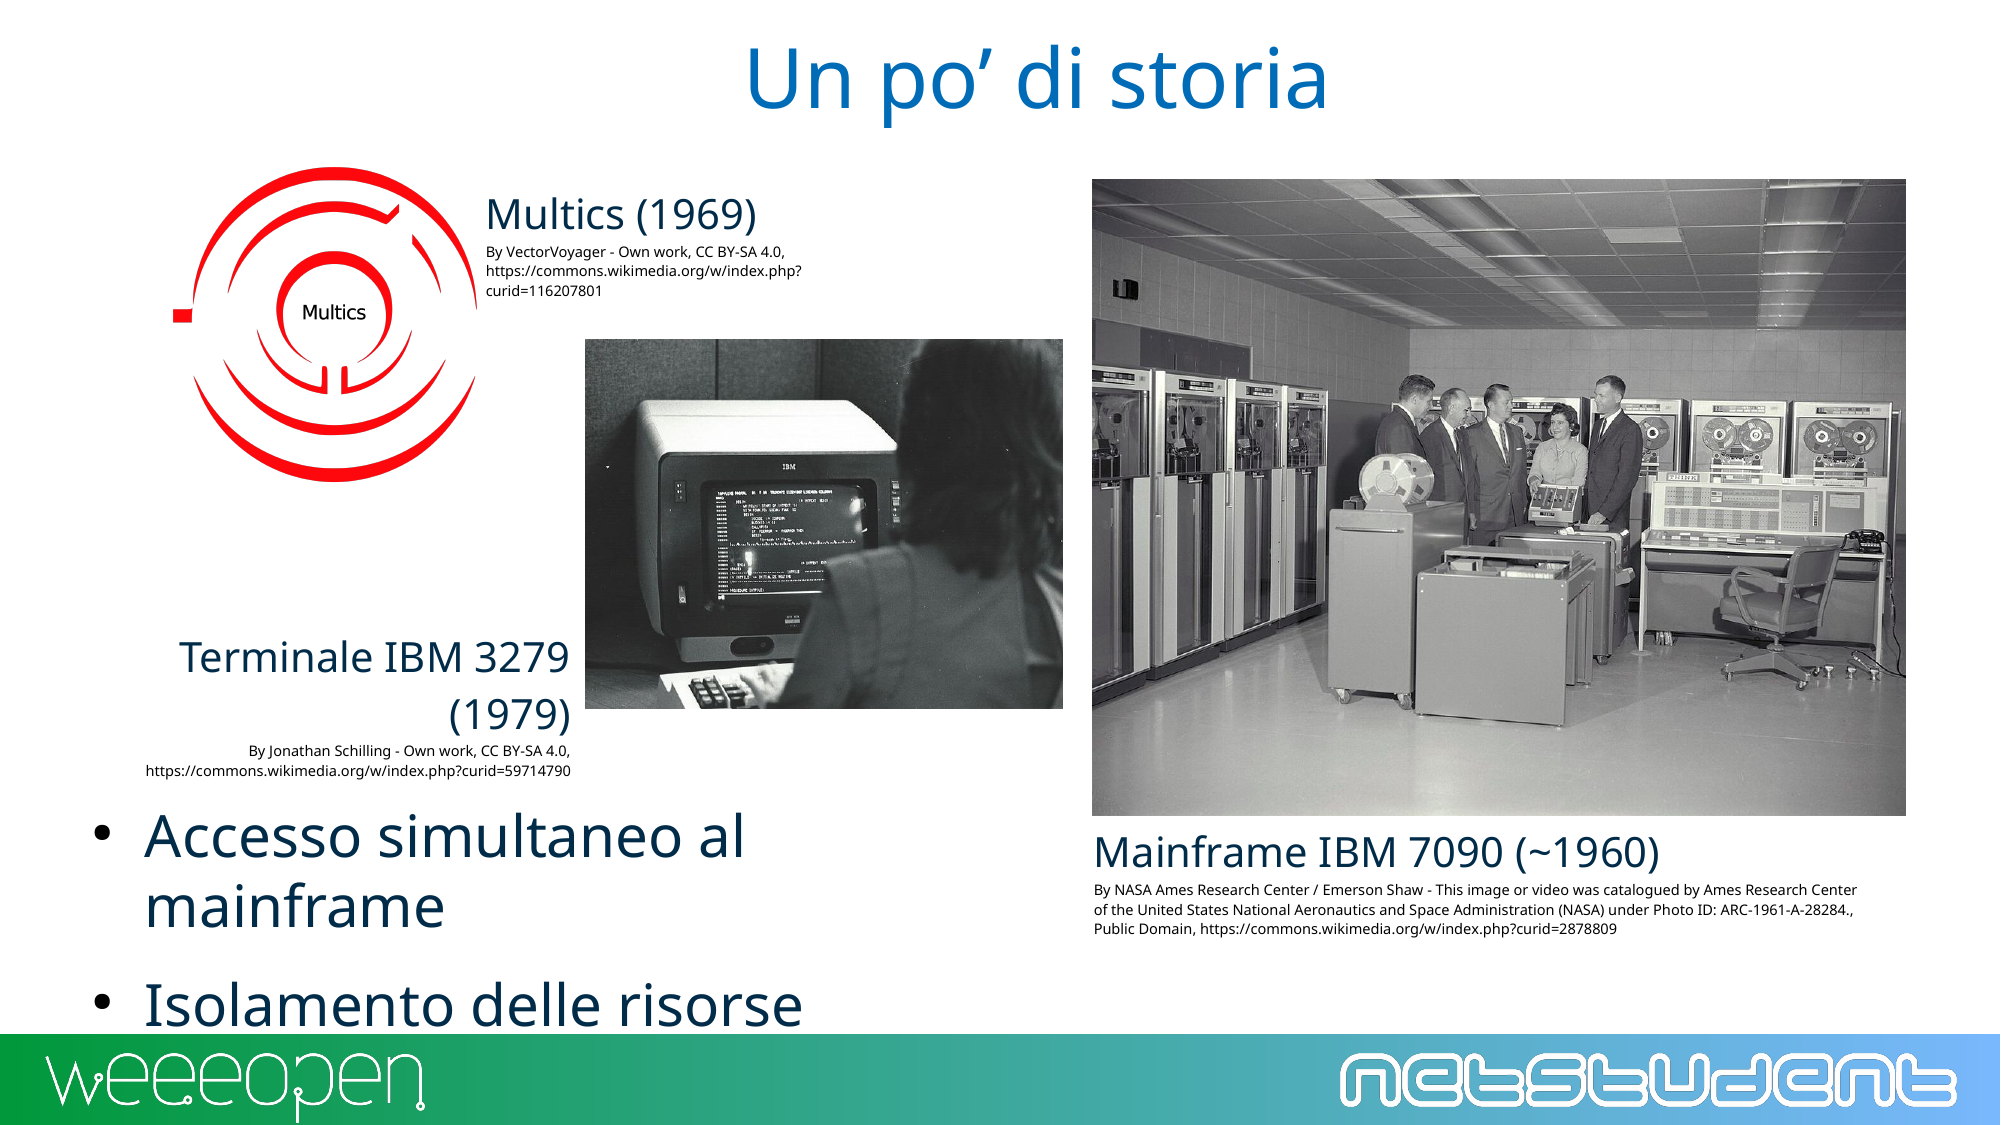

# Un po’ di storia
Multics (1969)
By VectorVoyager - Own work, CC BY-SA 4.0,
https://commons.wikimedia.org/w/index.php?curid=116207801
Terminale IBM 3279 (1979)
By Jonathan Schilling - Own work, CC BY-SA 4.0, https://commons.wikimedia.org/w/index.php?curid=59714790
Accesso simultaneo al mainframe
Isolamento delle risorse
Mainframe IBM 7090 (~1960)
By NASA Ames Research Center / Emerson Shaw - This image or video was catalogued by Ames Research Center of the United States National Aeronautics and Space Administration (NASA) under Photo ID: ARC-1961-A-28284., Public Domain, https://commons.wikimedia.org/w/index.php?curid=2878809